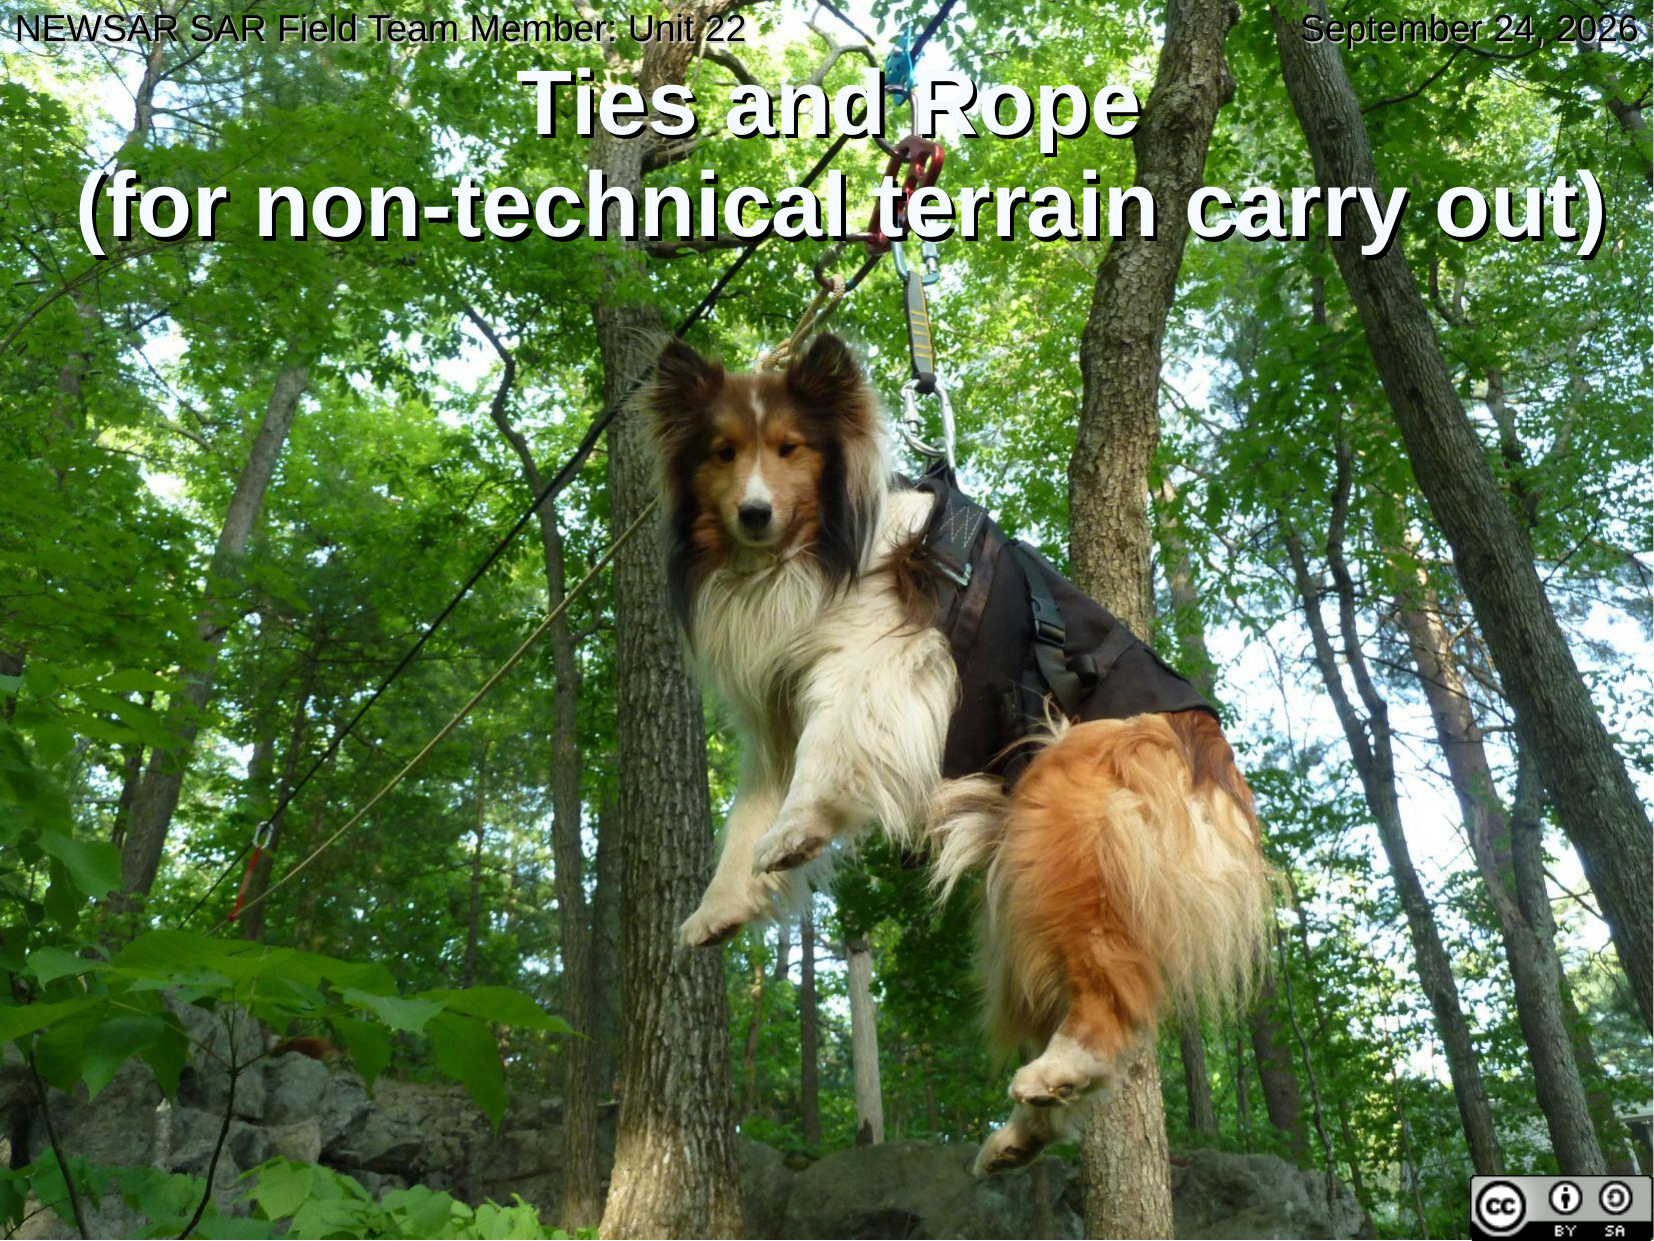

NEWSAR SAR Field Team Member: Unit 22
# Ties and Rope (for non-technical terrain carry out)